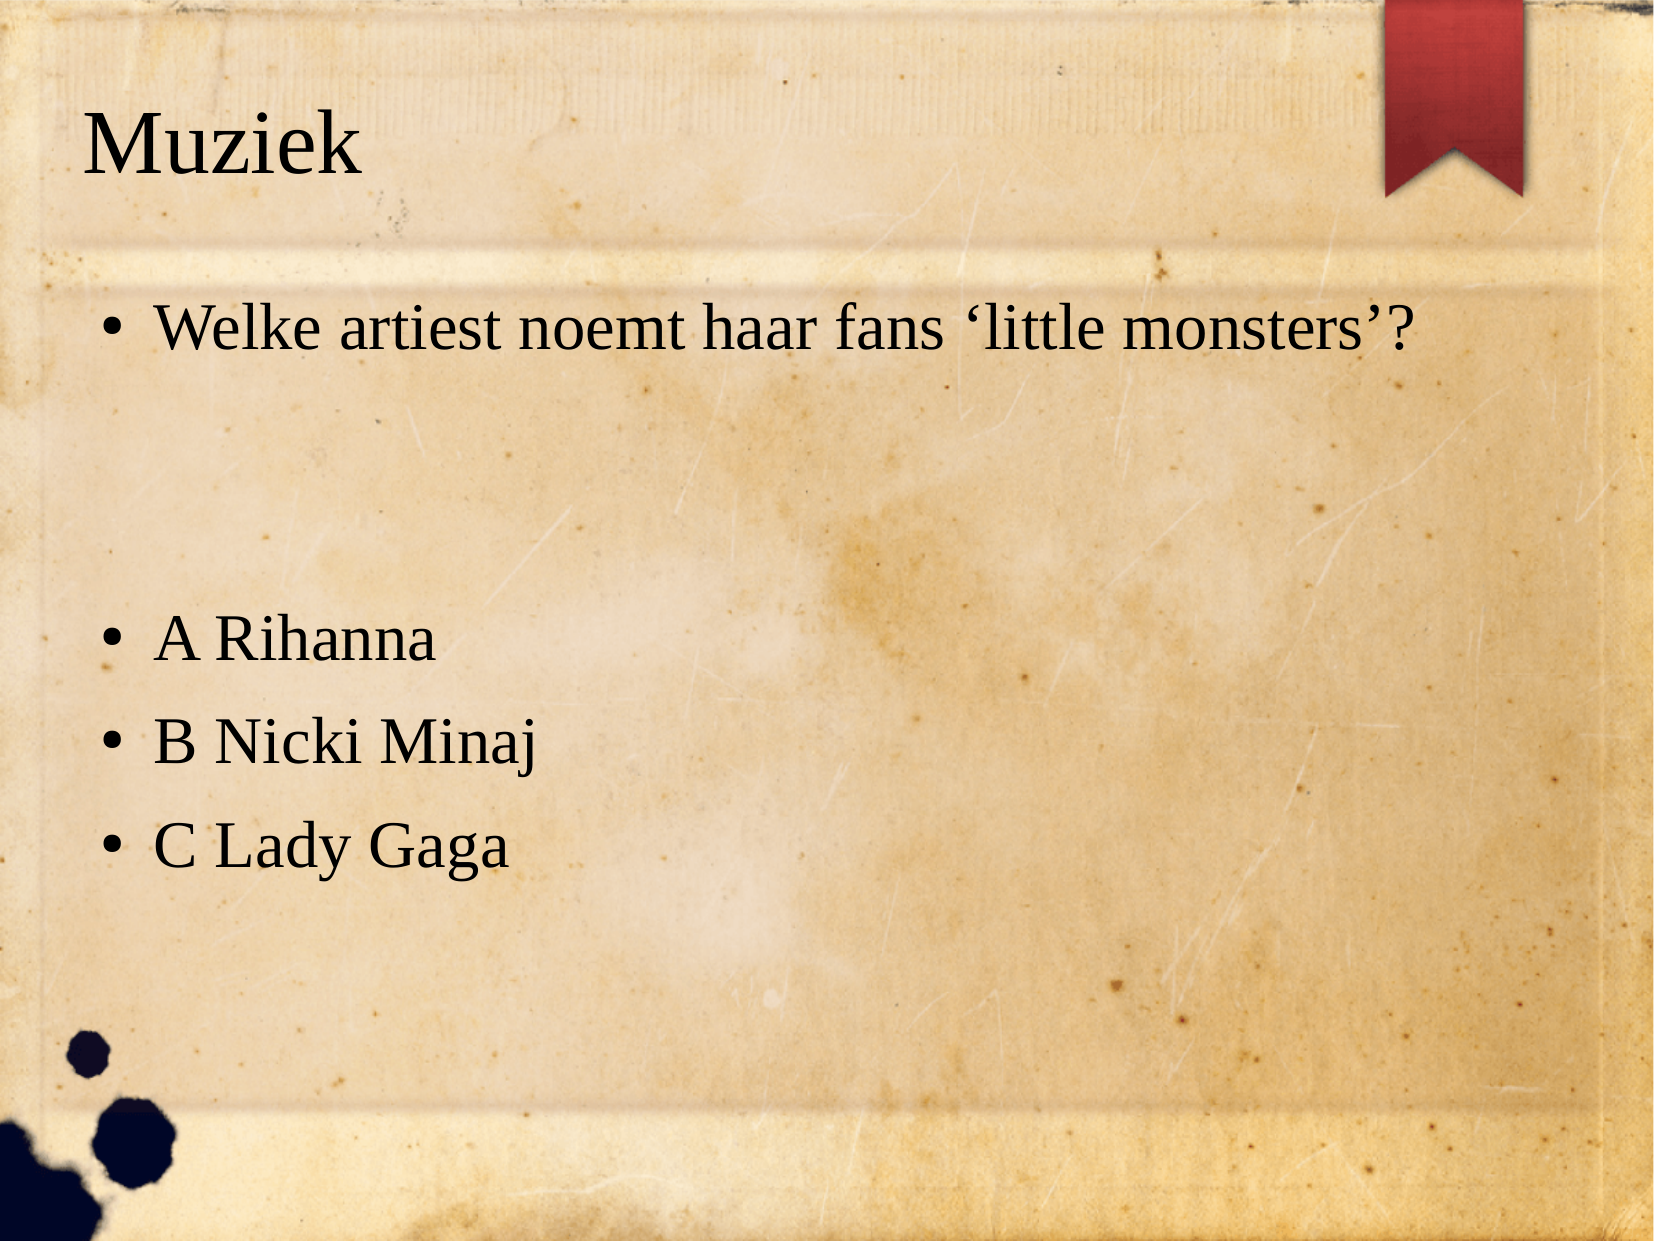

# Muziek
Welke artiest noemt haar fans ‘little monsters’?
A Rihanna
B Nicki Minaj
C Lady Gaga